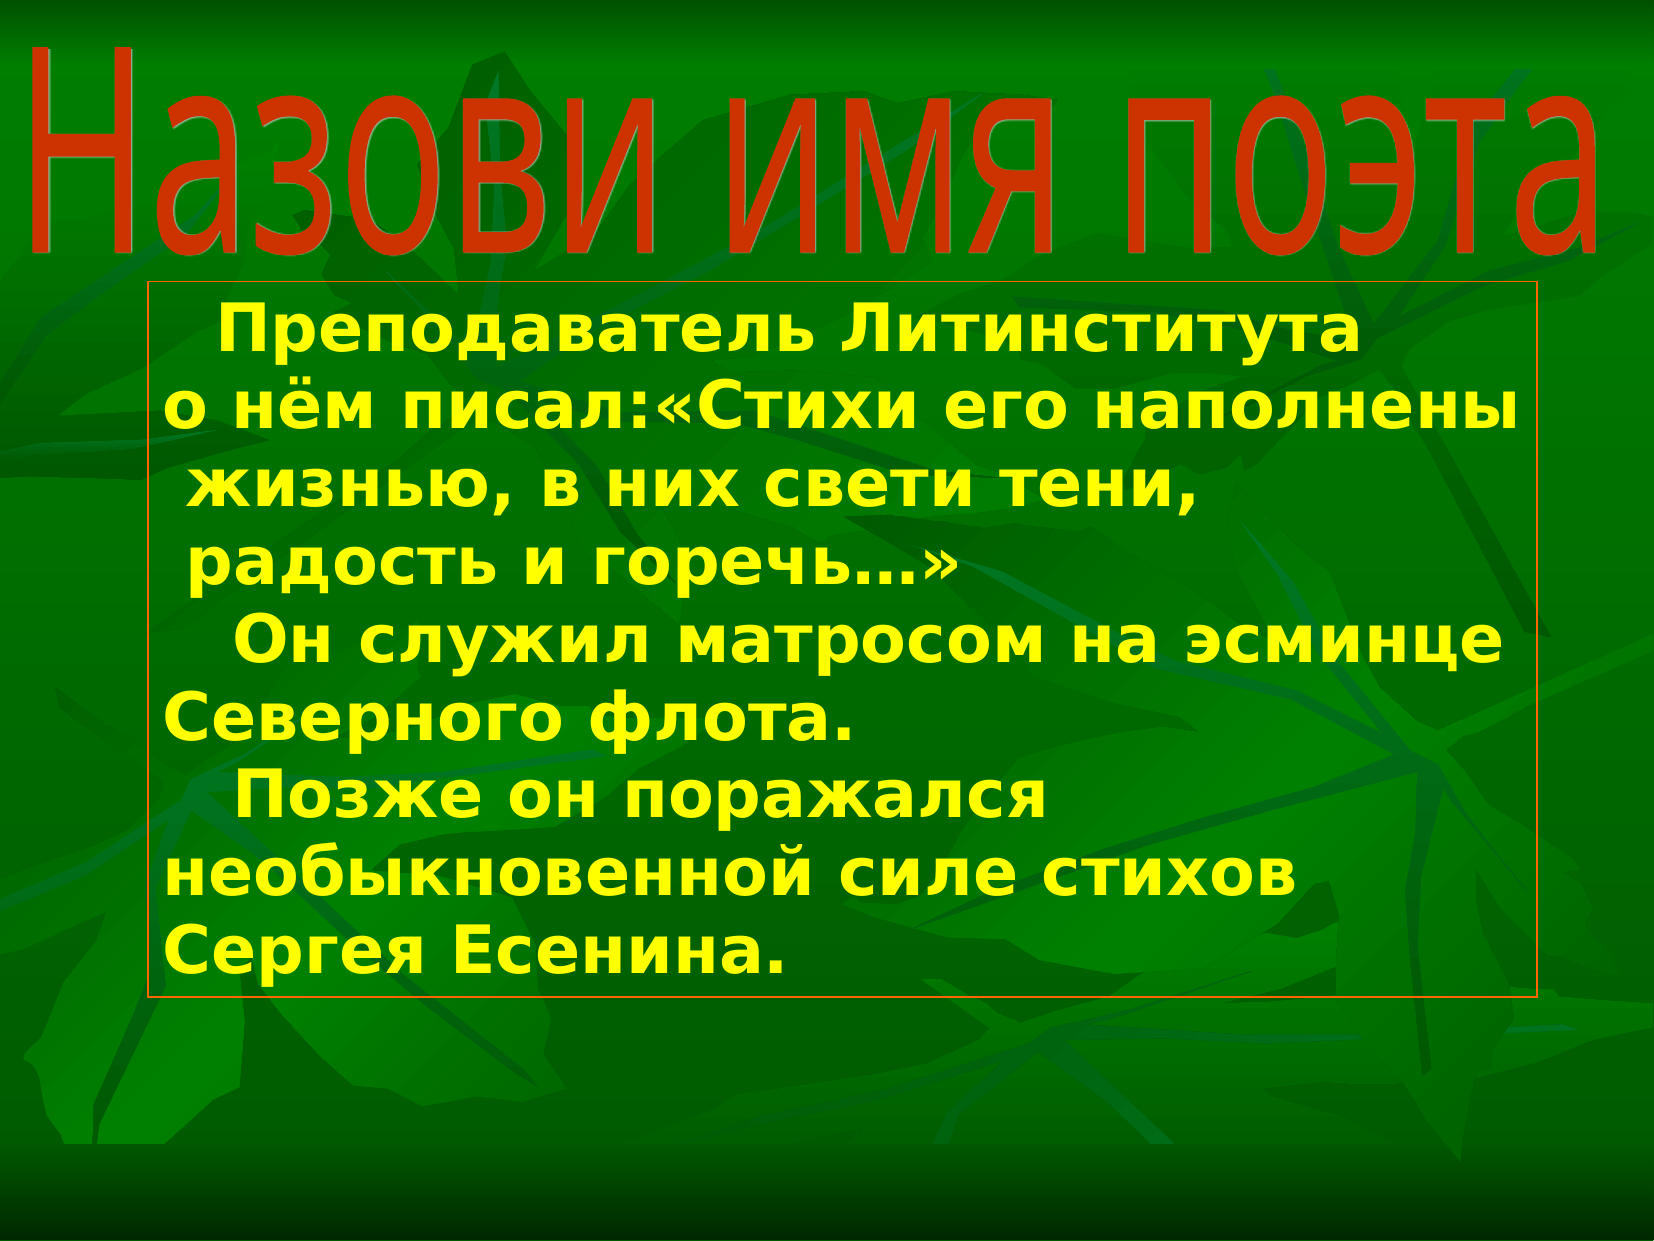

Назови имя поэта
 Преподаватель Литинститута
о нём писал:«Стихи его наполнены
 жизнью, в них свети тени,
 радость и горечь…»
 Он служил матросом на эсминце
Северного флота.
 Позже он поражался
необыкновенной силе стихов
Сергея Есенина.